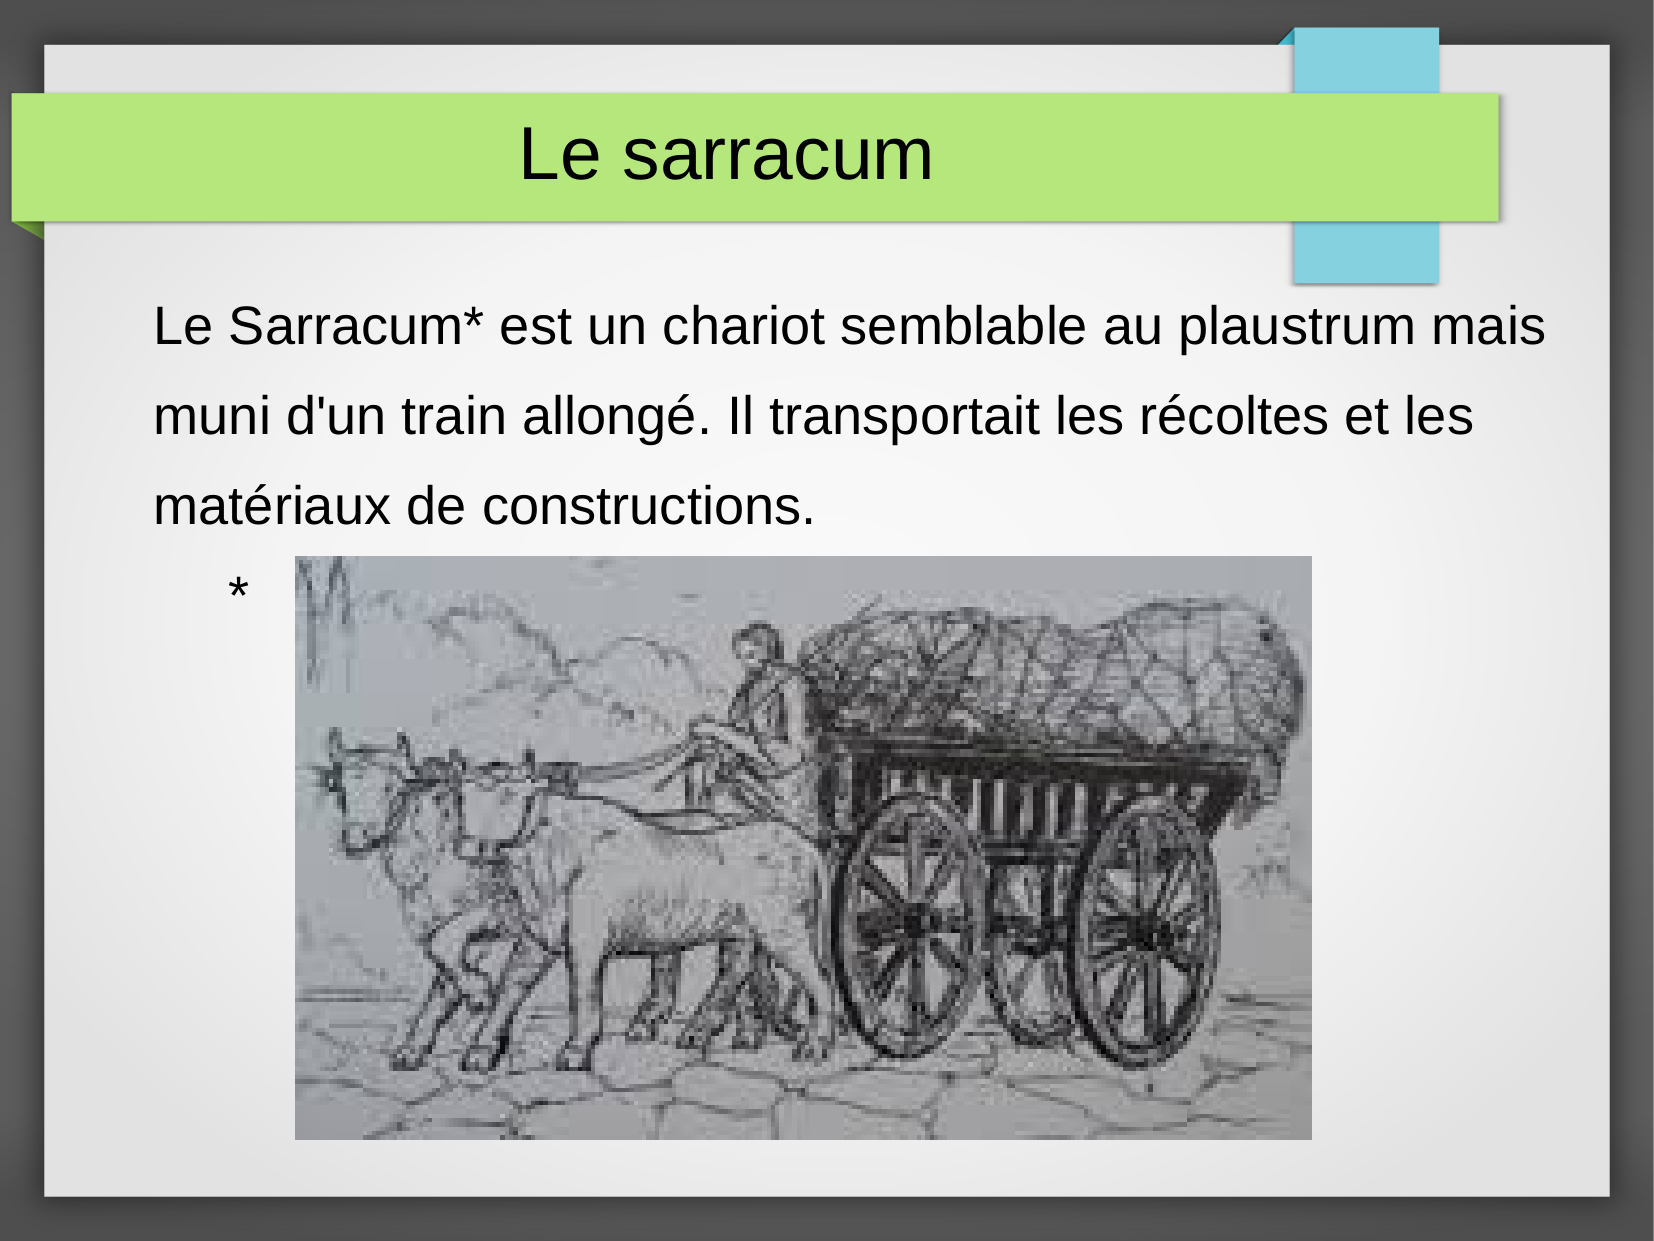

# Le sarracum
Le Sarracum* est un chariot semblable au plaustrum mais
muni d'un train allongé. Il transportait les récoltes et les
matériaux de constructions.
 *